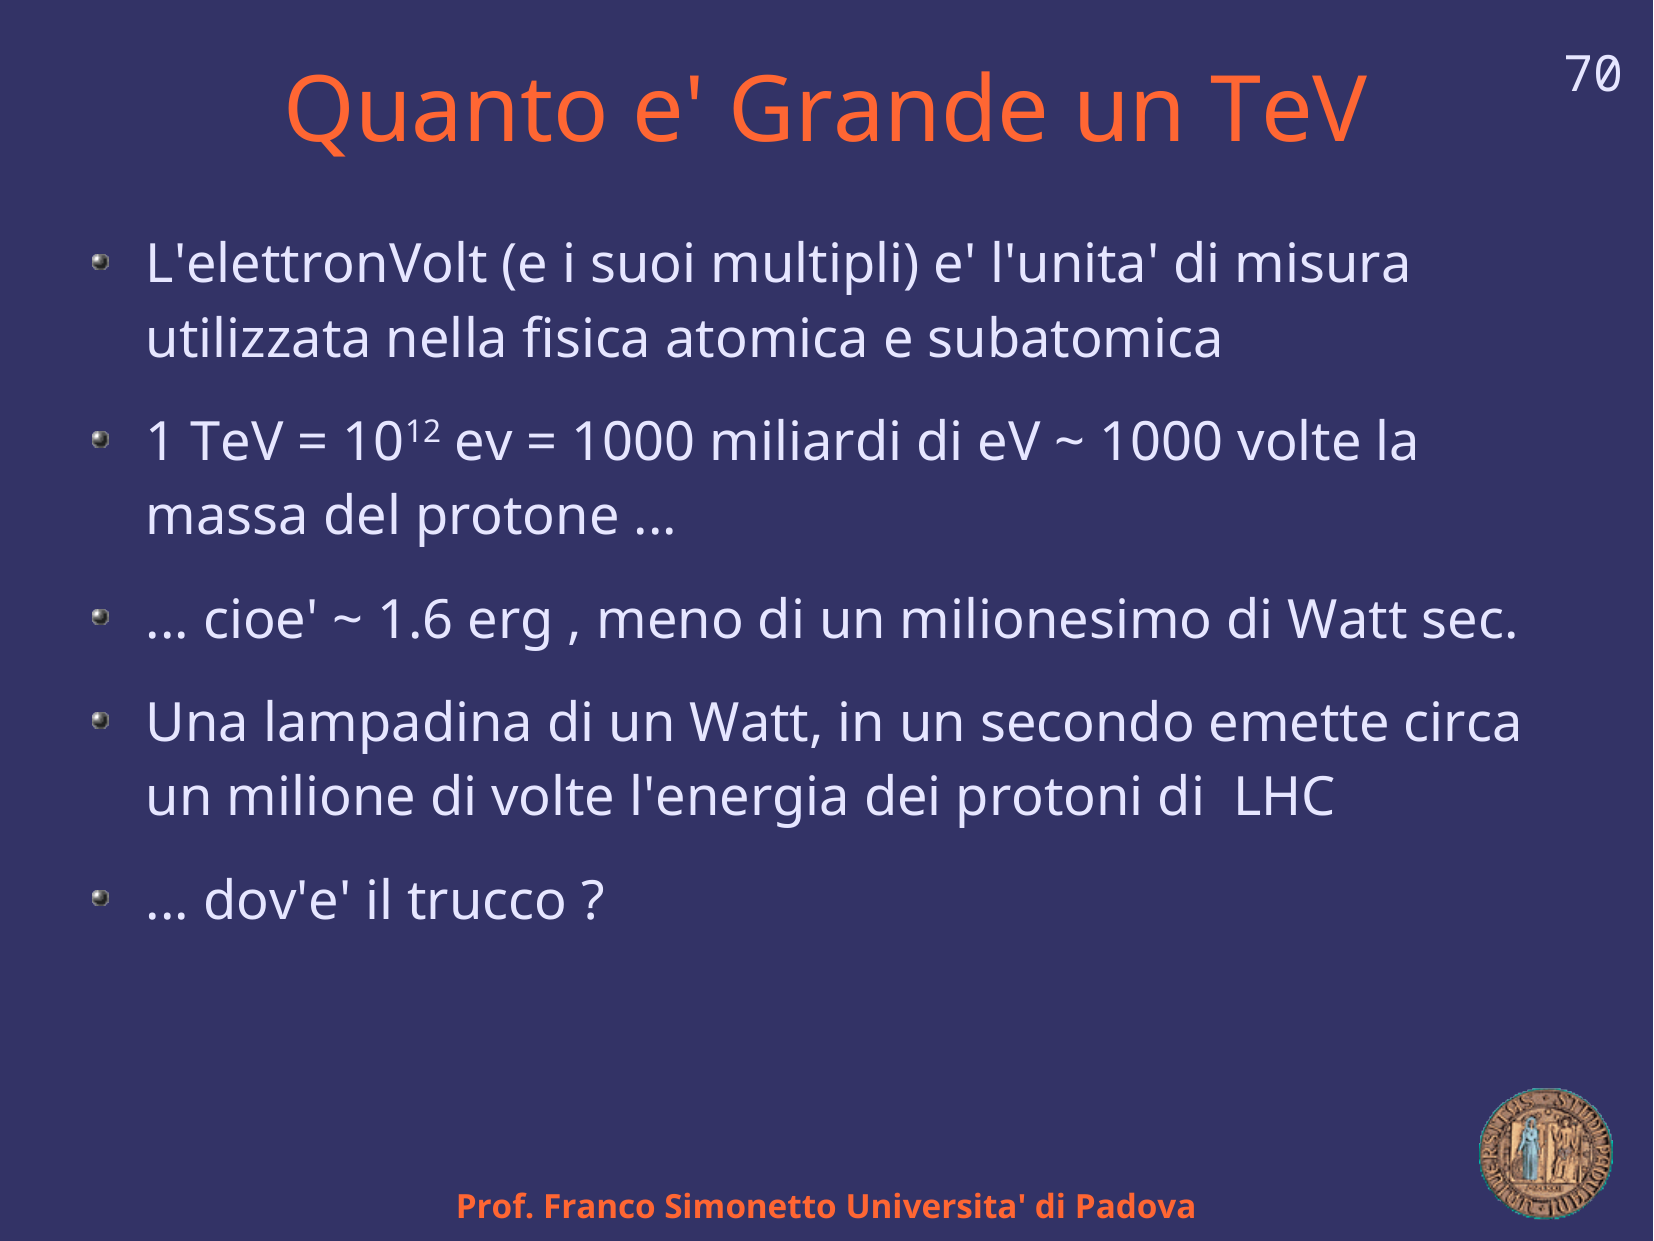

70
# Quanto e' Grande un TeV
L'elettronVolt (e i suoi multipli) e' l'unita' di misura utilizzata nella fisica atomica e subatomica
1 TeV = 1012 ev = 1000 miliardi di eV ~ 1000 volte la massa del protone ...
... cioe' ~ 1.6 erg , meno di un milionesimo di Watt sec.
Una lampadina di un Watt, in un secondo emette circa un milione di volte l'energia dei protoni di LHC
... dov'e' il trucco ?